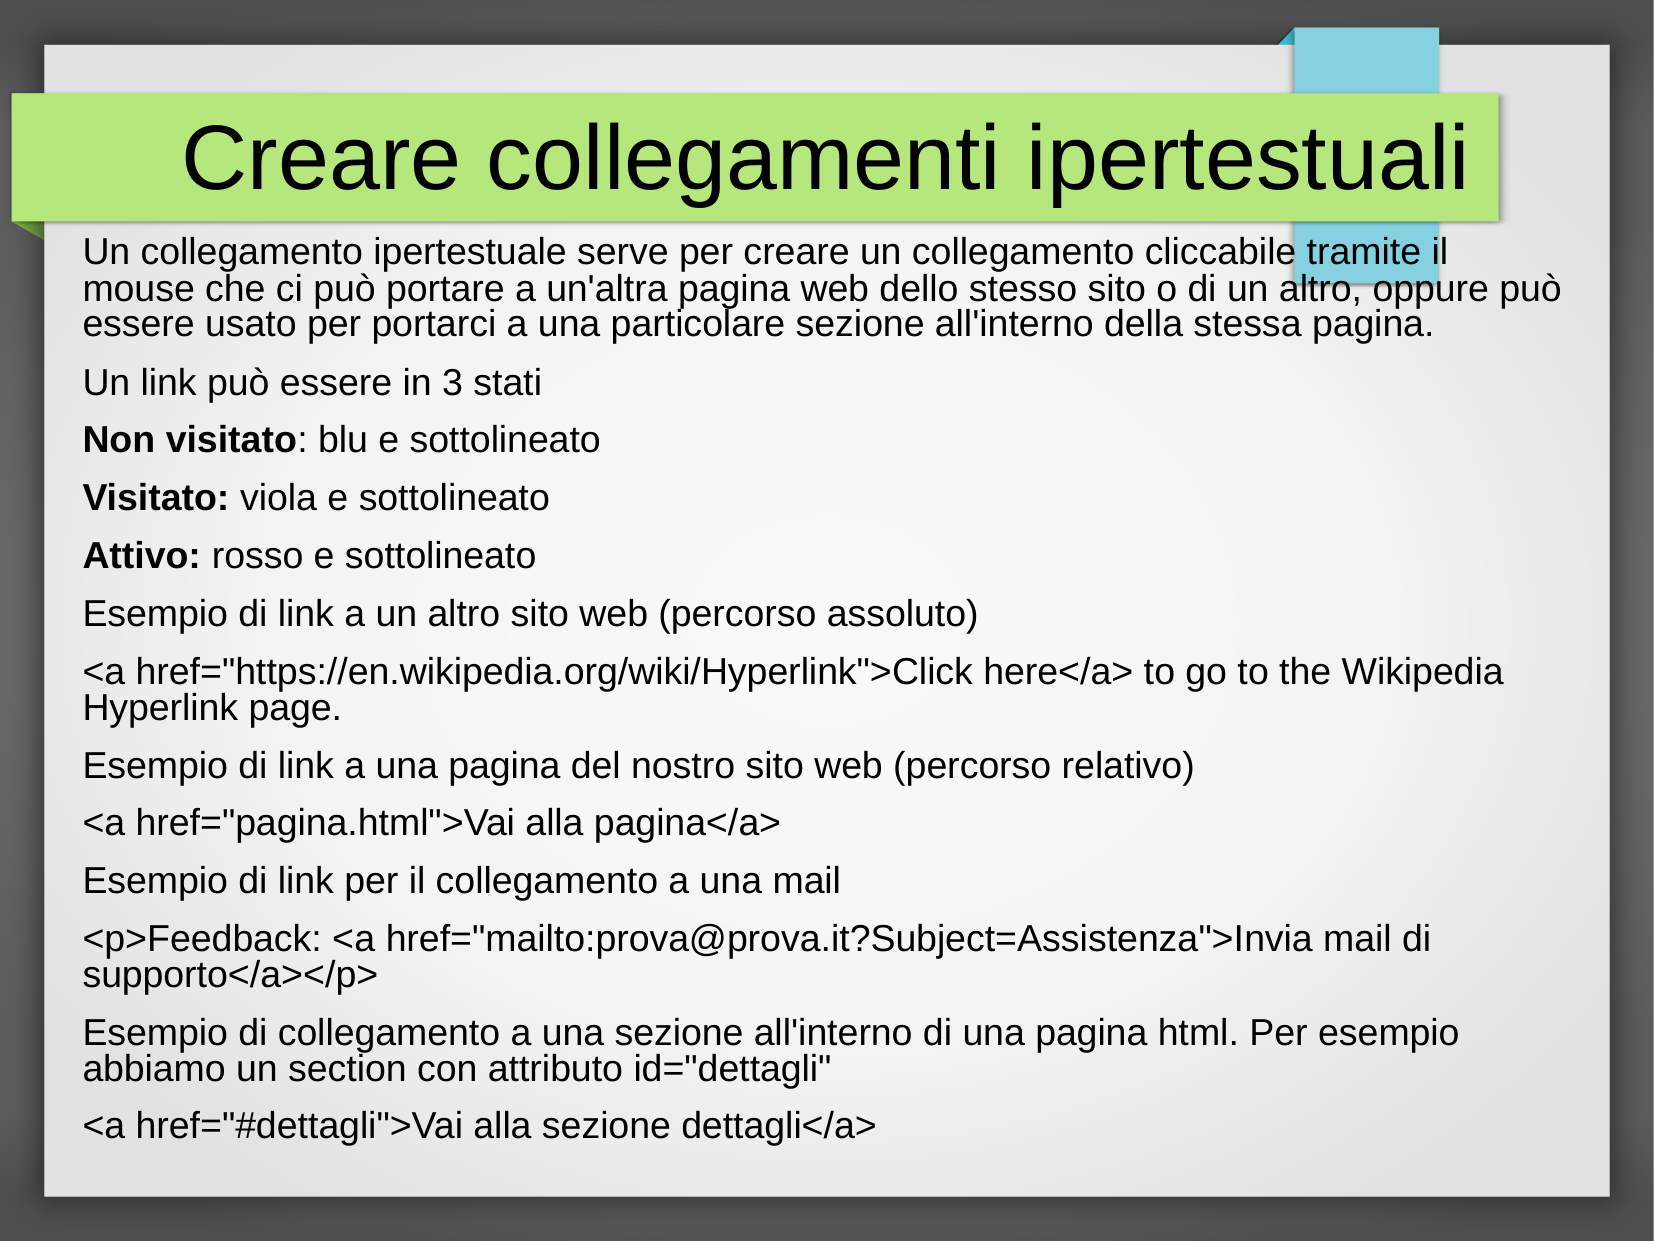

# Creare collegamenti ipertestuali
Un collegamento ipertestuale serve per creare un collegamento cliccabile tramite il mouse che ci può portare a un'altra pagina web dello stesso sito o di un altro, oppure può essere usato per portarci a una particolare sezione all'interno della stessa pagina.
Un link può essere in 3 stati
Non visitato: blu e sottolineato
Visitato: viola e sottolineato
Attivo: rosso e sottolineato
Esempio di link a un altro sito web (percorso assoluto)
<a href="https://en.wikipedia.org/wiki/Hyperlink">Click here</a> to go to the Wikipedia Hyperlink page.
Esempio di link a una pagina del nostro sito web (percorso relativo)
<a href="pagina.html">Vai alla pagina</a>
Esempio di link per il collegamento a una mail
<p>Feedback: <a href="mailto:prova@prova.it?Subject=Assistenza">Invia mail di supporto</a></p>
Esempio di collegamento a una sezione all'interno di una pagina html. Per esempio abbiamo un section con attributo id="dettagli"
<a href="#dettagli">Vai alla sezione dettagli</a>